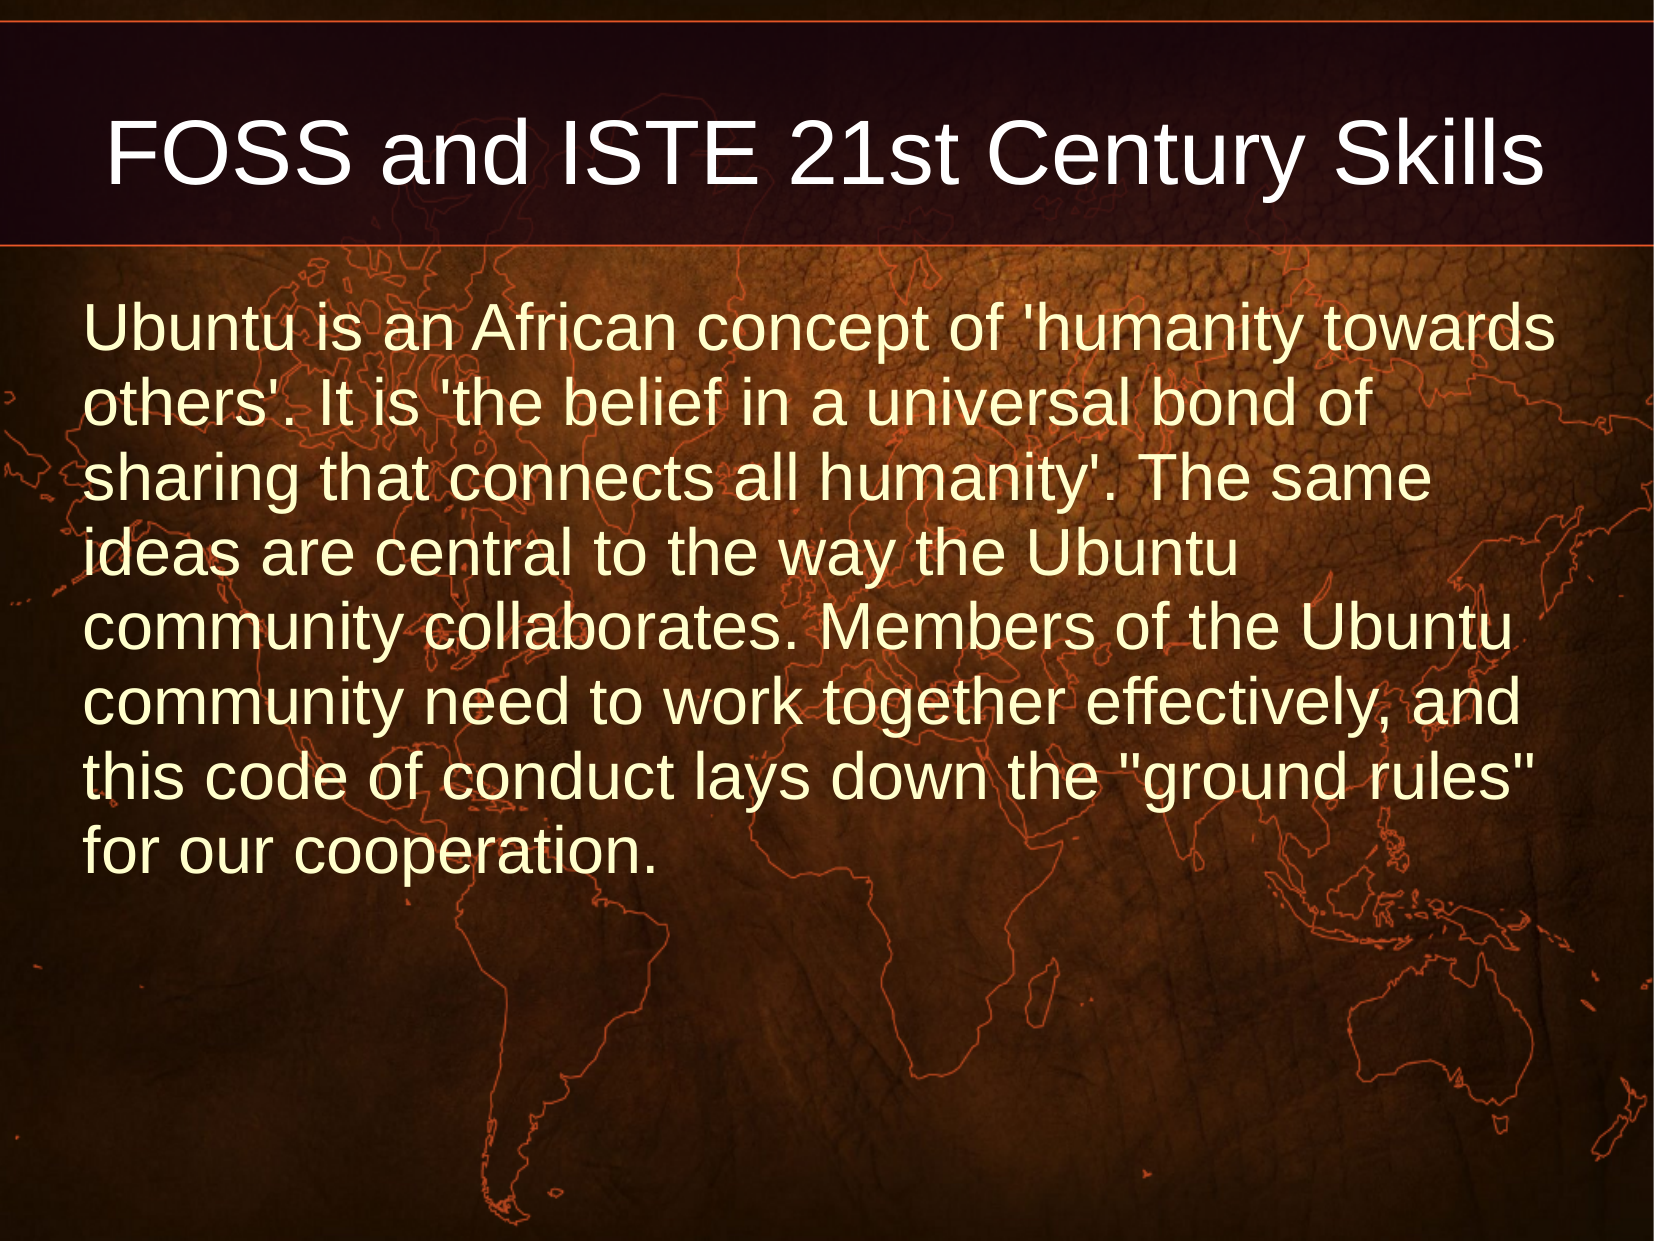

# FOSS and ISTE 21st Century Skills
Ubuntu is an African concept of 'humanity towards others'. It is 'the belief in a universal bond of sharing that connects all humanity'. The same ideas are central to the way the Ubuntu community collaborates. Members of the Ubuntu community need to work together effectively, and this code of conduct lays down the "ground rules" for our cooperation.